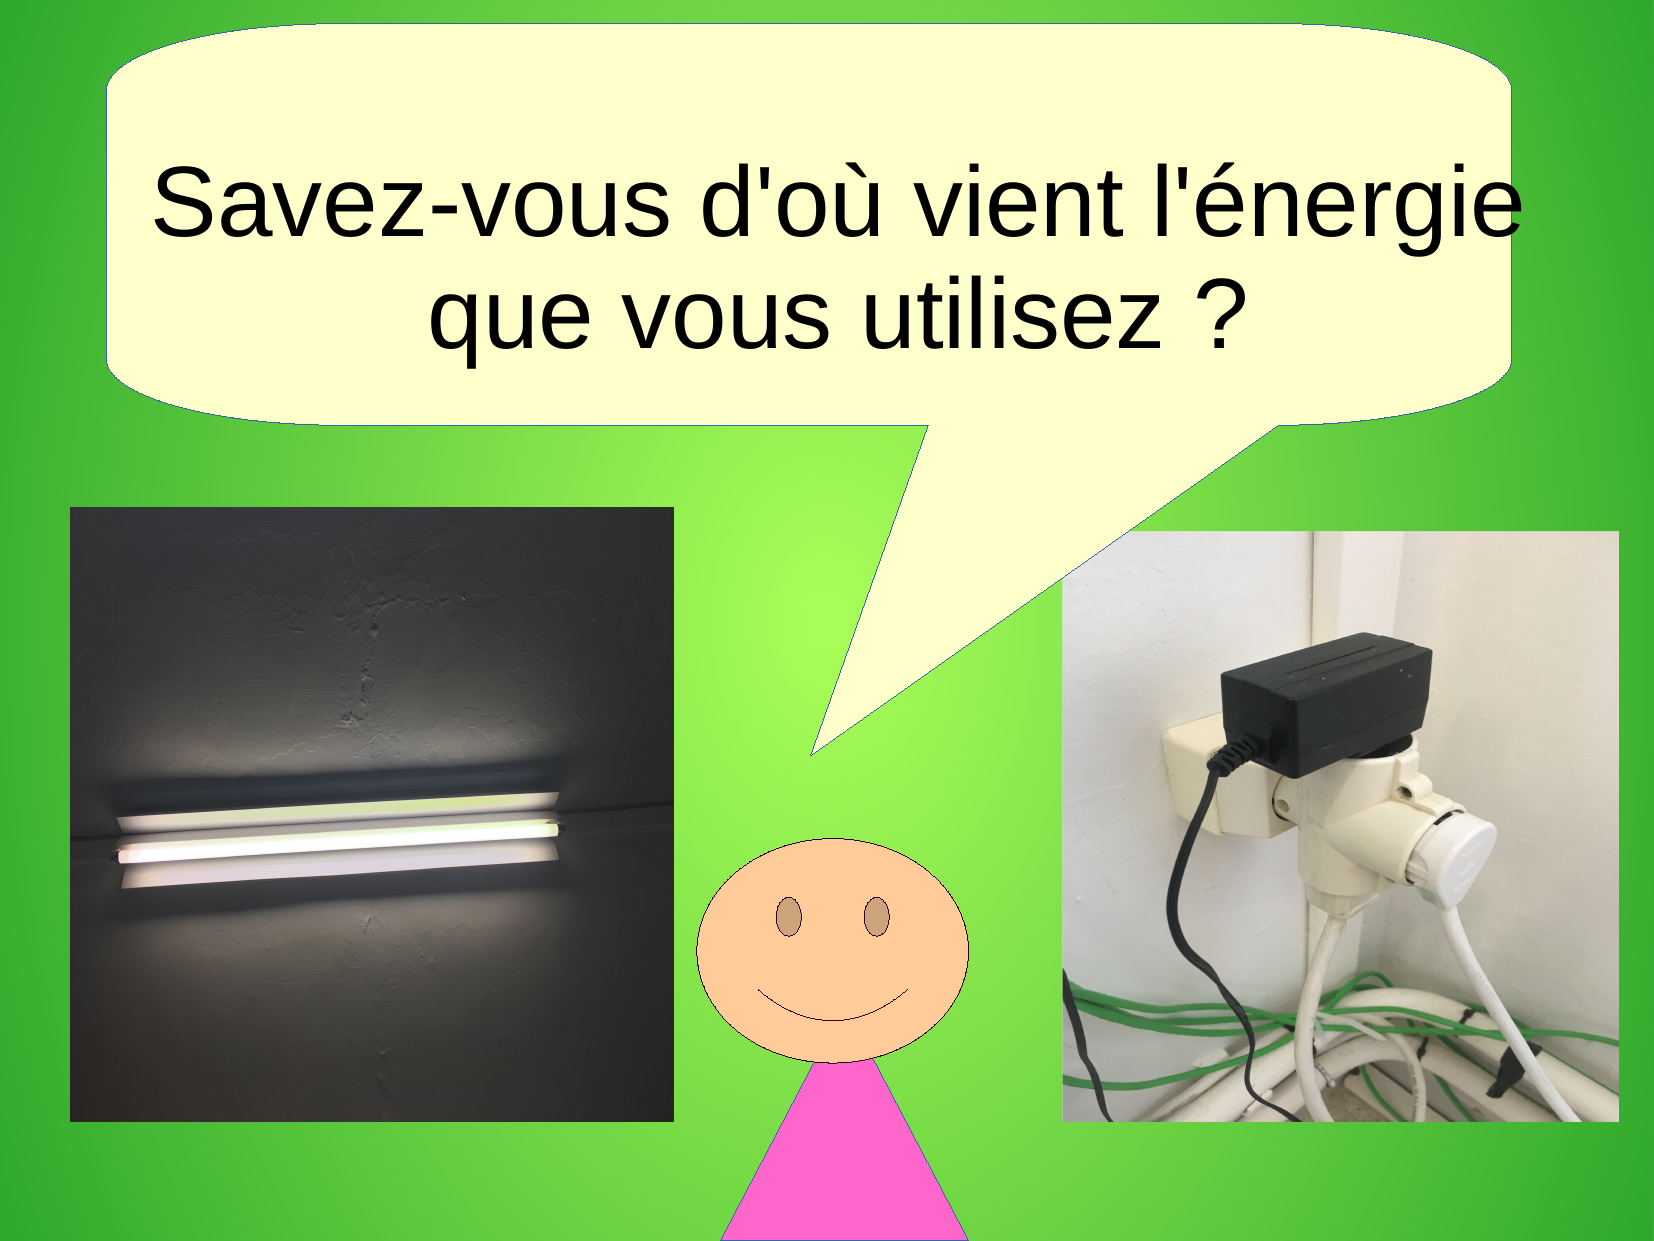

# Savez-vous d'où vient l'énergie que vous utilisez ?